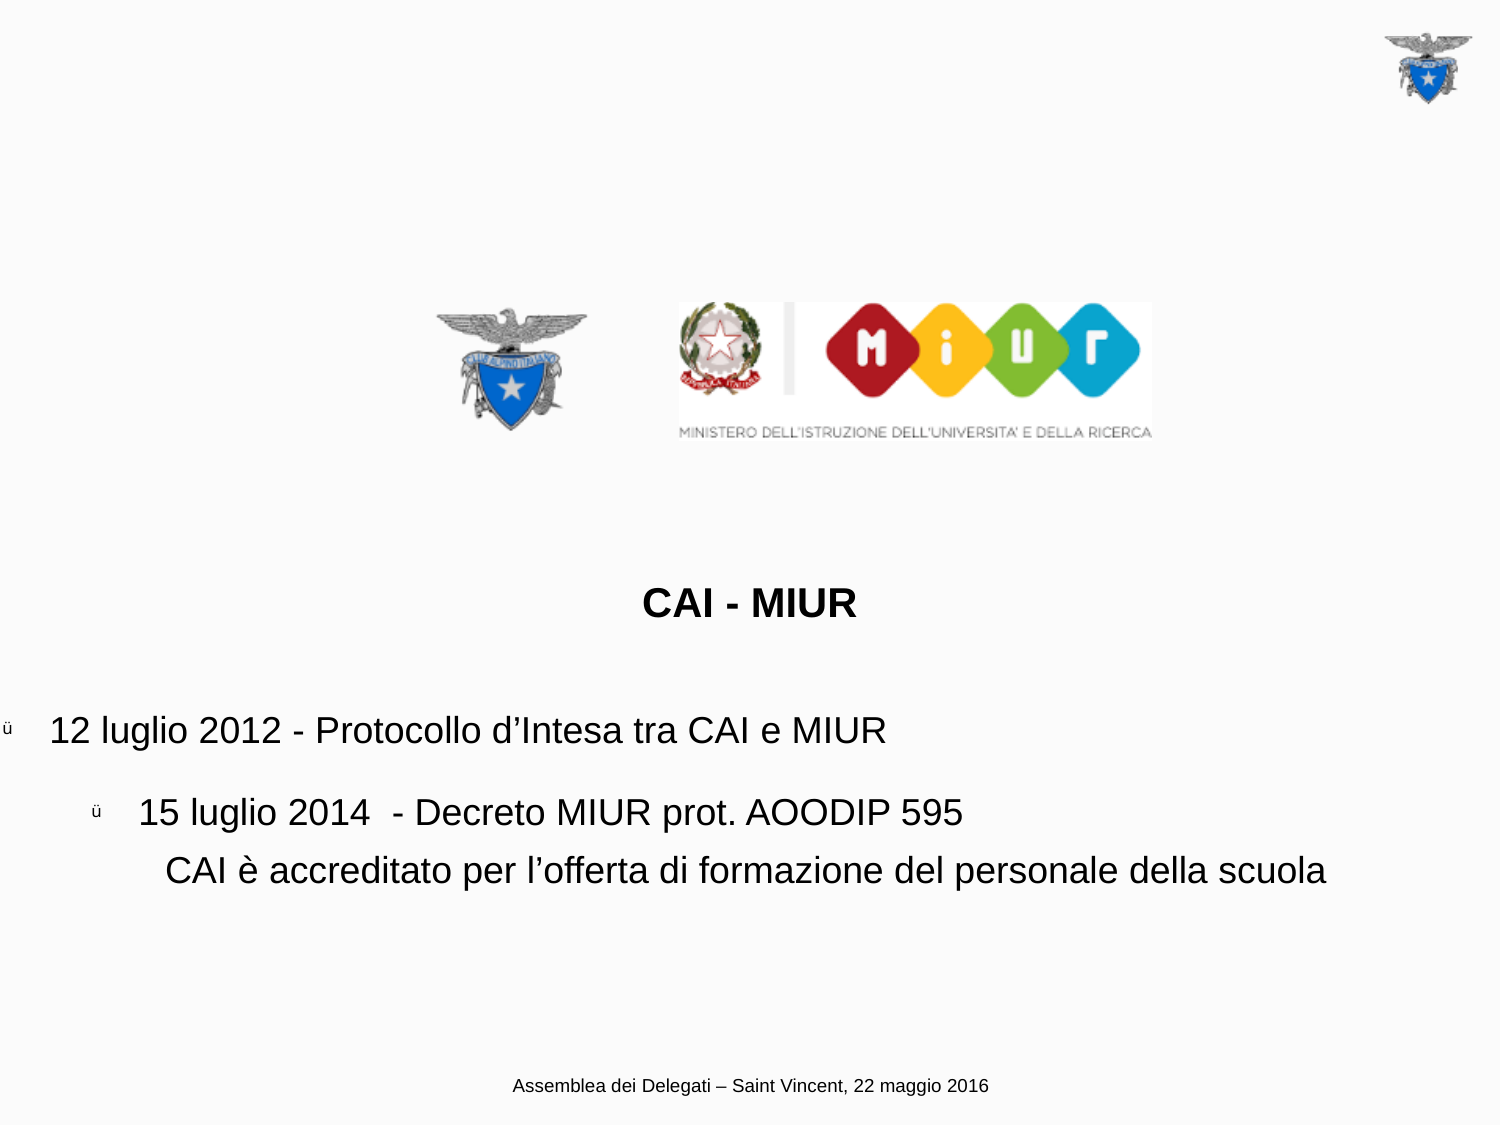

CAI - MIUR
12 luglio 2012 - Protocollo d’Intesa tra CAI e MIUR
15 luglio 2014 - Decreto MIUR prot. AOODIP 595
 CAI è accreditato per l’offerta di formazione del personale della scuola
Assemblea dei Delegati – Saint Vincent, 22 maggio 2016